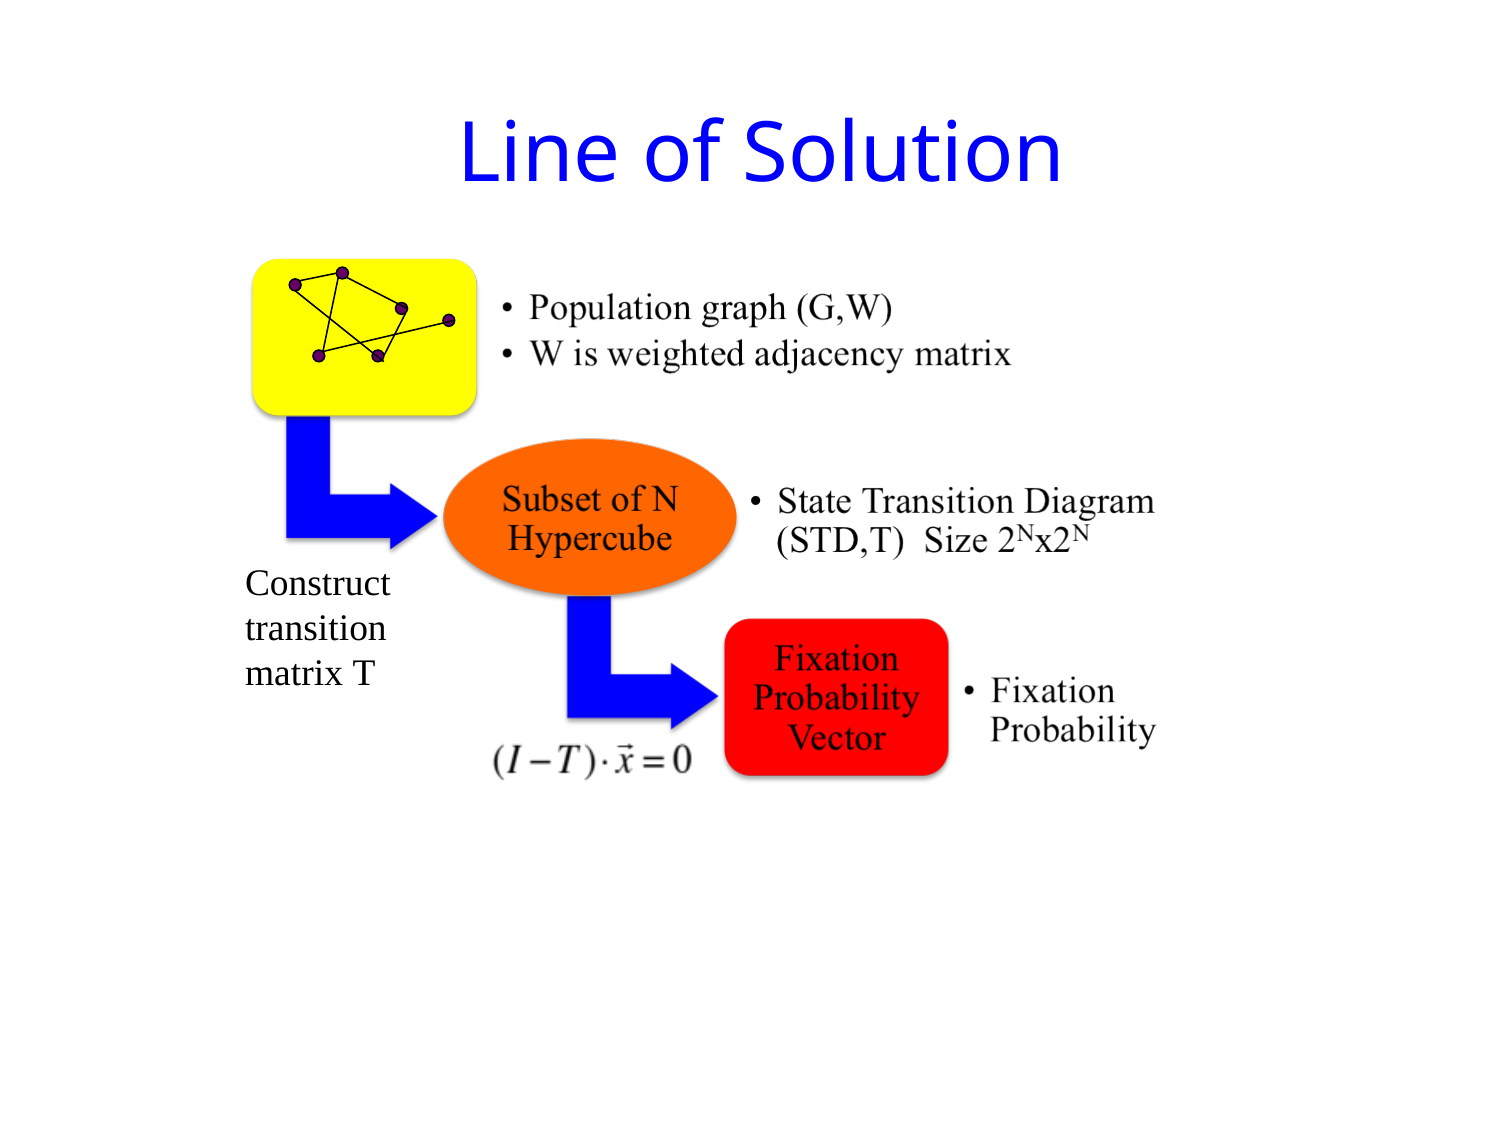

# Line of Solution
Construct transition matrix T